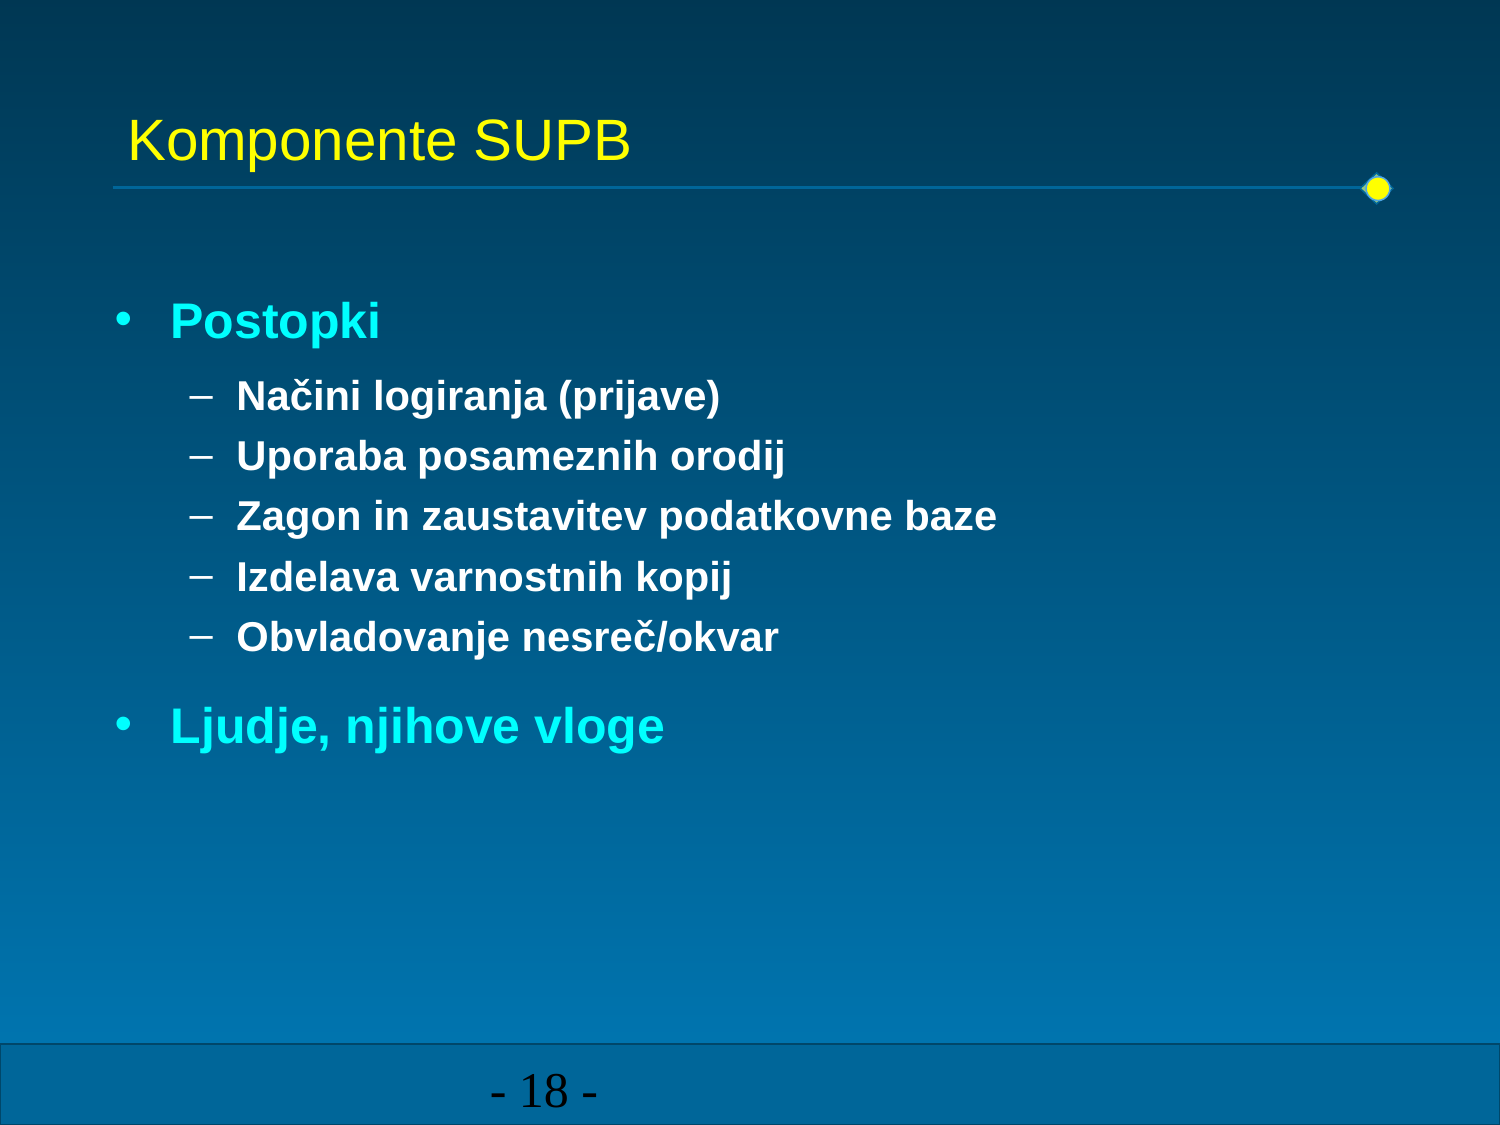

# Komponente SUPB
Postopki
Načini logiranja (prijave)
Uporaba posameznih orodij
Zagon in zaustavitev podatkovne baze
Izdelava varnostnih kopij
Obvladovanje nesreč/okvar
Ljudje, njihove vloge
(c) Pearson Education 2005